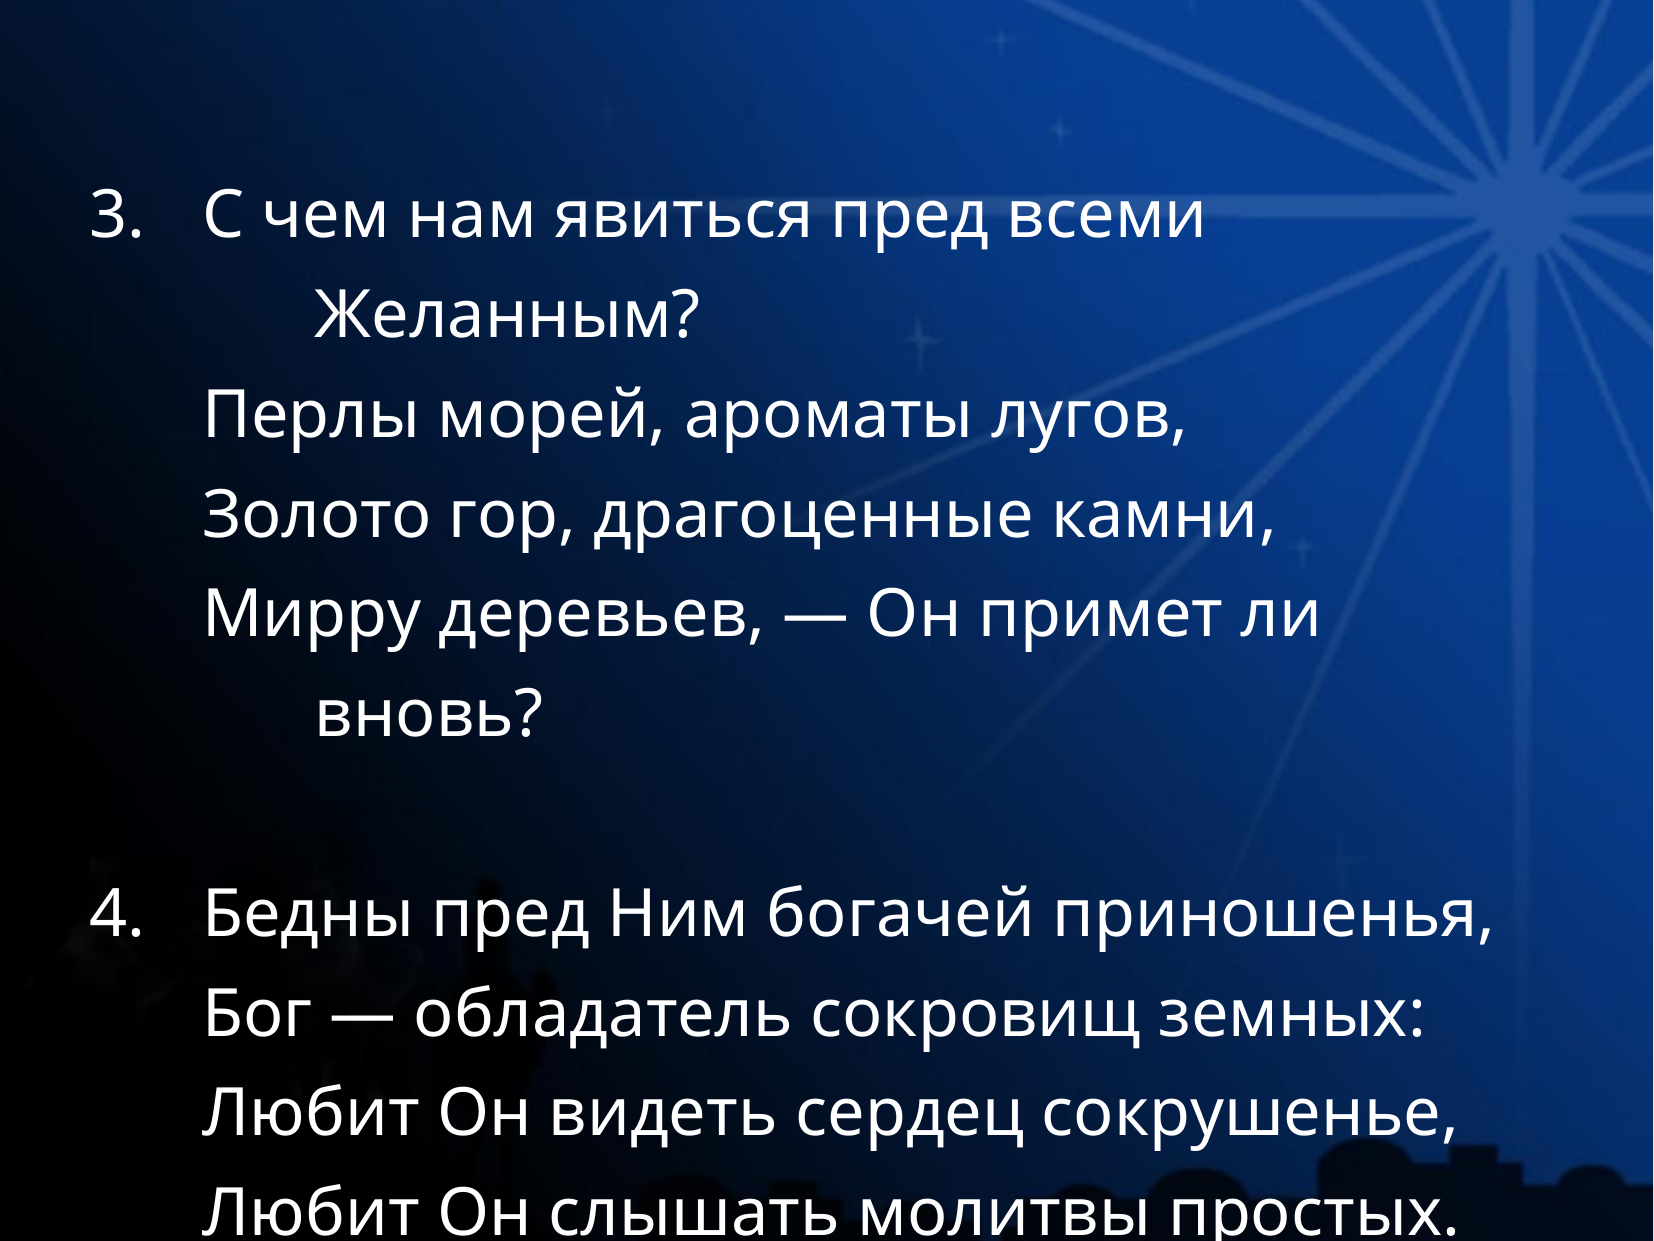

3.	С чем нам явиться пред всеми
		Желанным?
	Перлы морей, ароматы лугов,
	Золото гор, драгоценные камни,
	Мирру деревьев, — Он примет ли
		вновь?
4.	Бедны пред Ним богачей приношенья,
	Бог — обладатель сокровищ земных:
	Любит Он видеть сердец сокрушенье,
	Любит Он слышать молитвы простых.